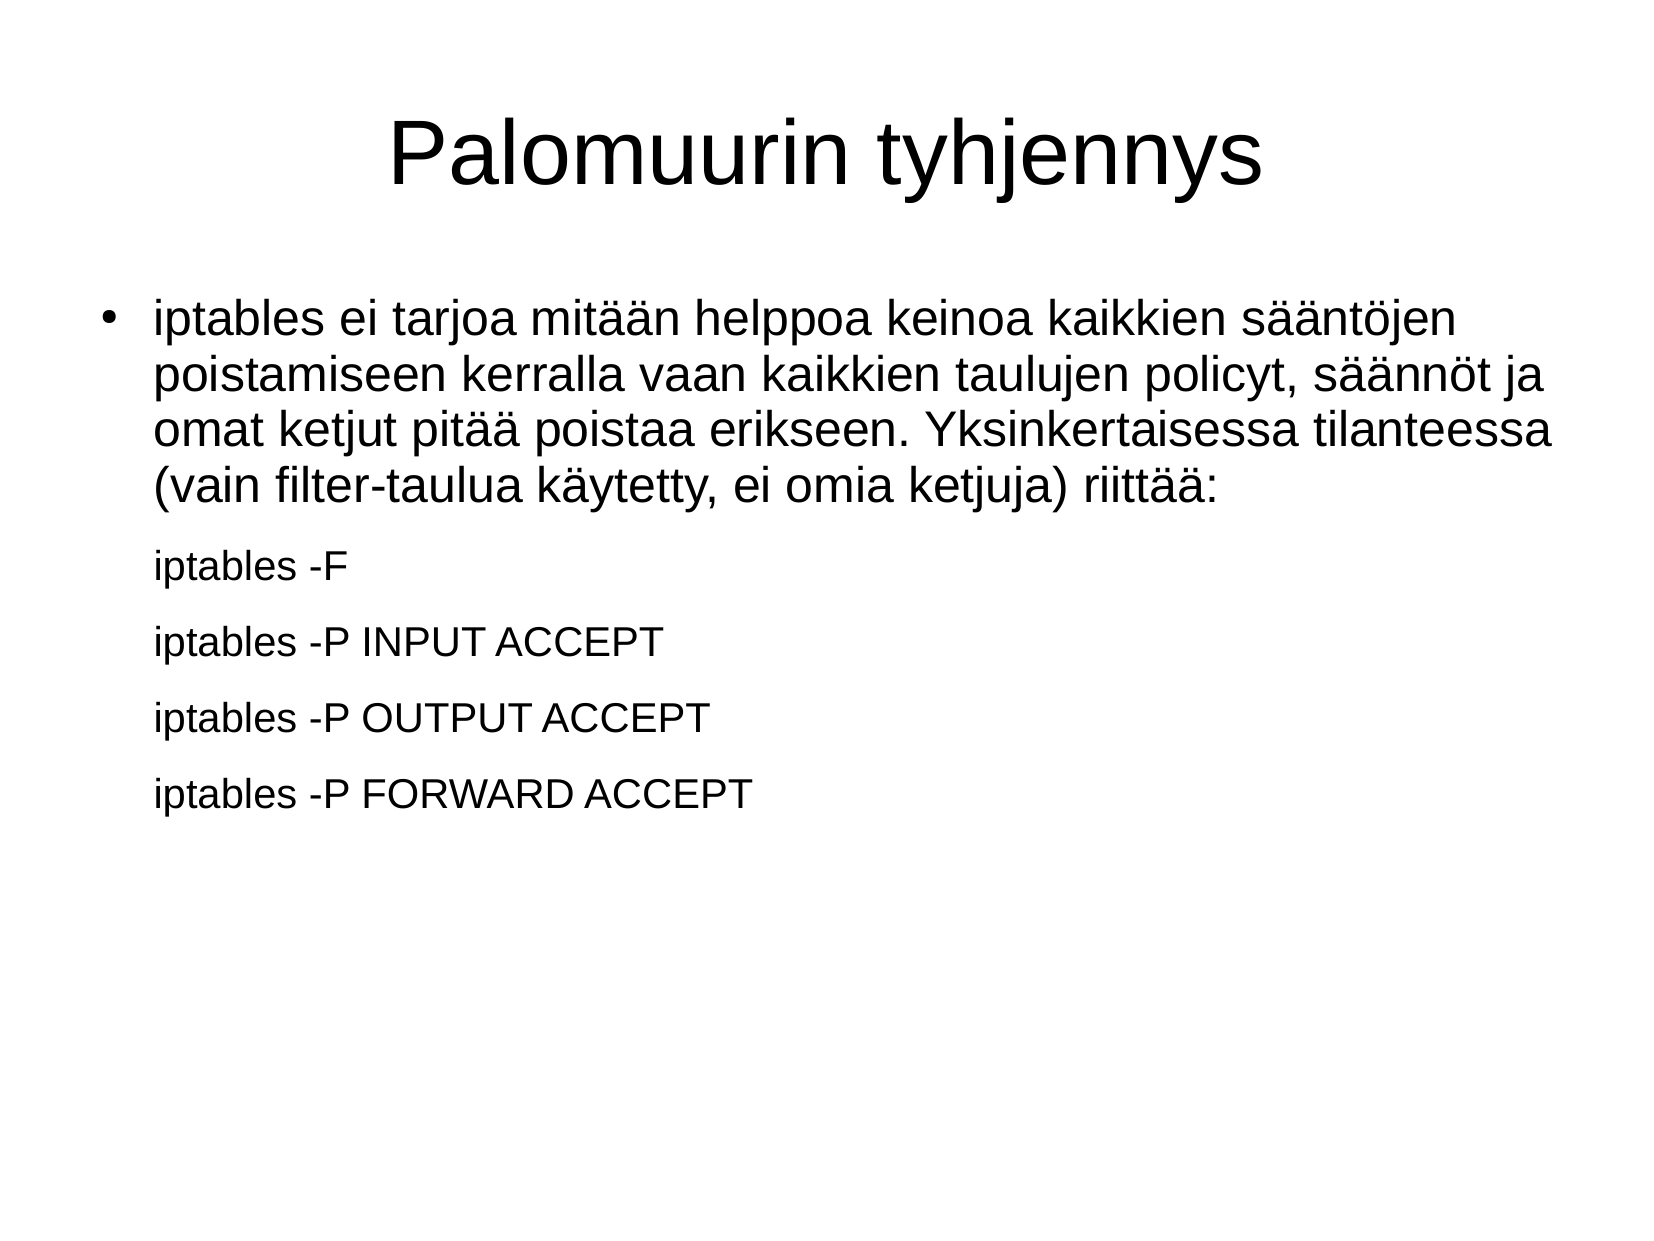

# Palomuurin tyhjennys
iptables ei tarjoa mitään helppoa keinoa kaikkien sääntöjen poistamiseen kerralla vaan kaikkien taulujen policyt, säännöt ja omat ketjut pitää poistaa erikseen. Yksinkertaisessa tilanteessa (vain filter-taulua käytetty, ei omia ketjuja) riittää:
iptables -F
iptables -P INPUT ACCEPT
iptables -P OUTPUT ACCEPT
iptables -P FORWARD ACCEPT